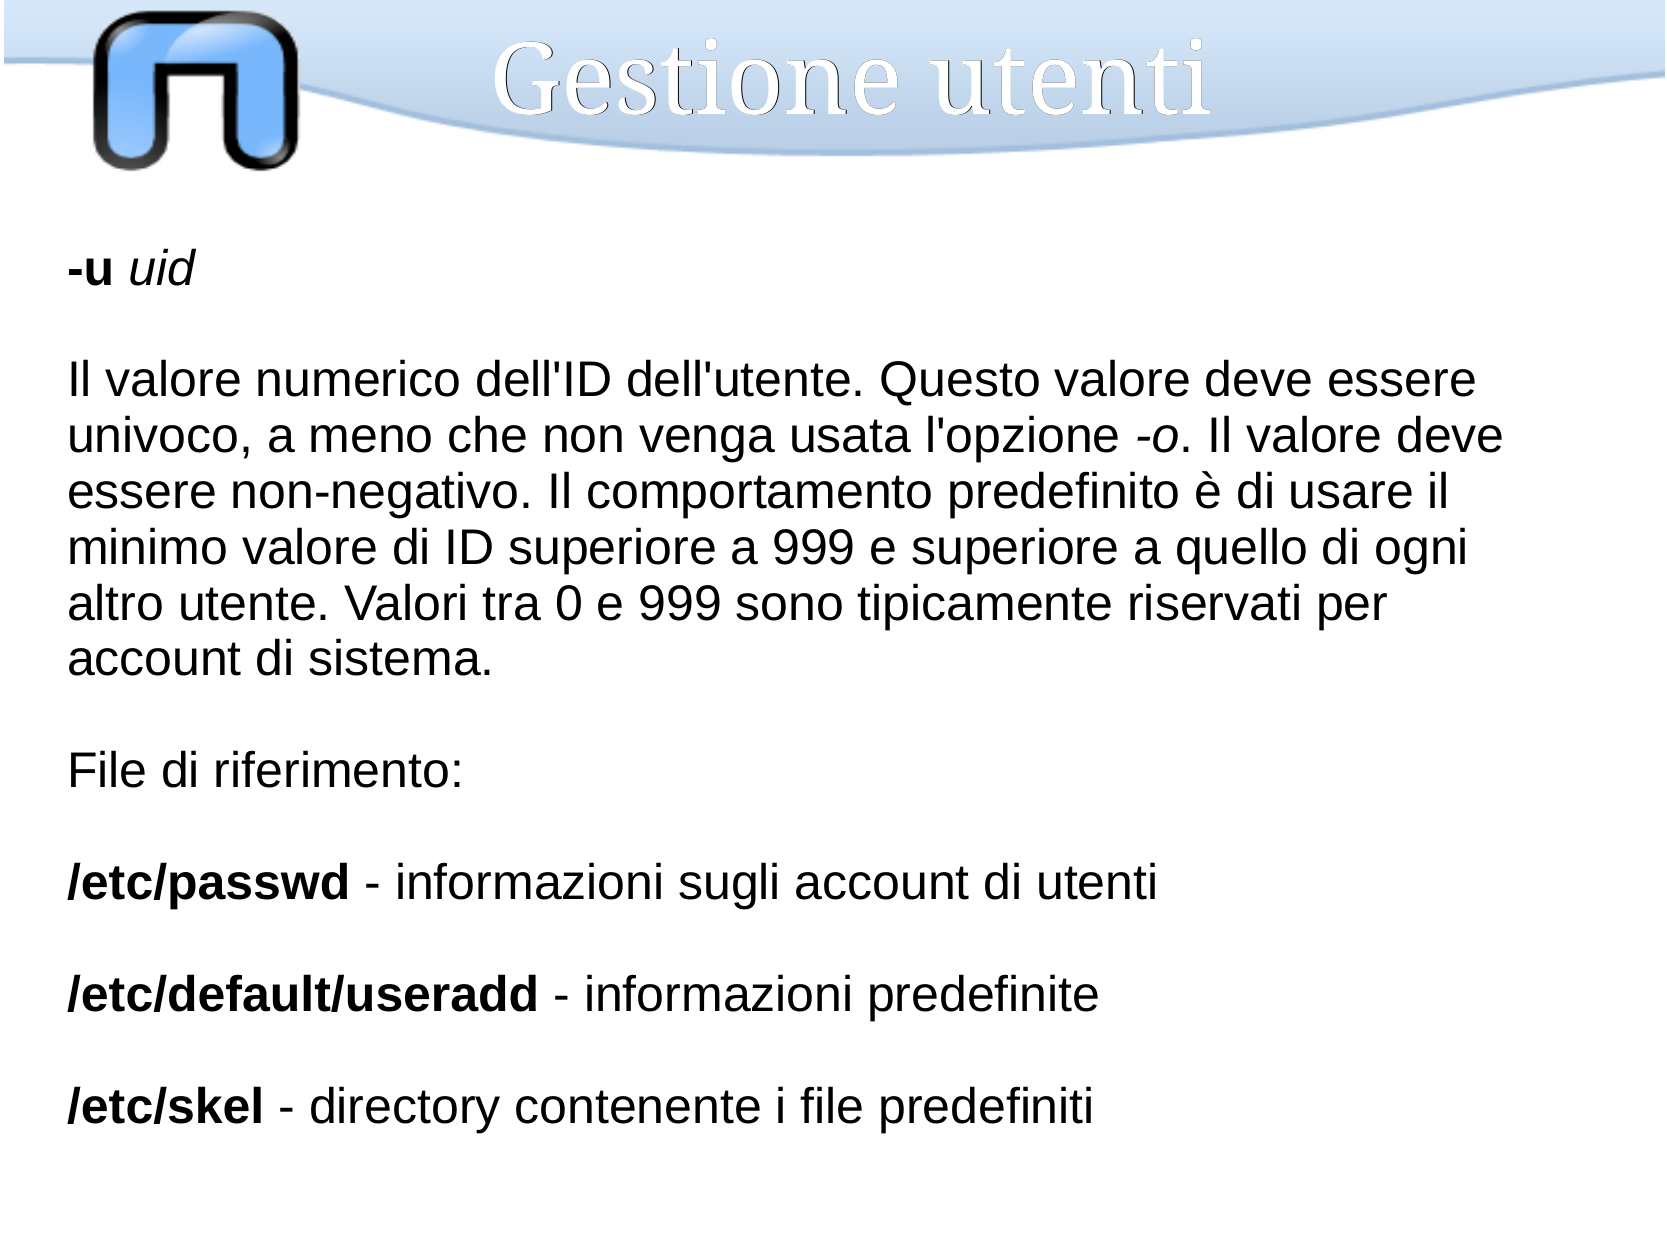

Gestione utenti
# -u uid
Il valore numerico dell'ID dell'utente. Questo valore deve essere univoco, a meno che non venga usata l'opzione -o. Il valore deve essere non-negativo. Il comportamento predefinito è di usare il minimo valore di ID superiore a 999 e superiore a quello di ogni altro utente. Valori tra 0 e 999 sono tipicamente riservati per account di sistema.
File di riferimento:
/etc/passwd - informazioni sugli account di utenti
/etc/default/useradd - informazioni predefinite
/etc/skel - directory contenente i file predefiniti